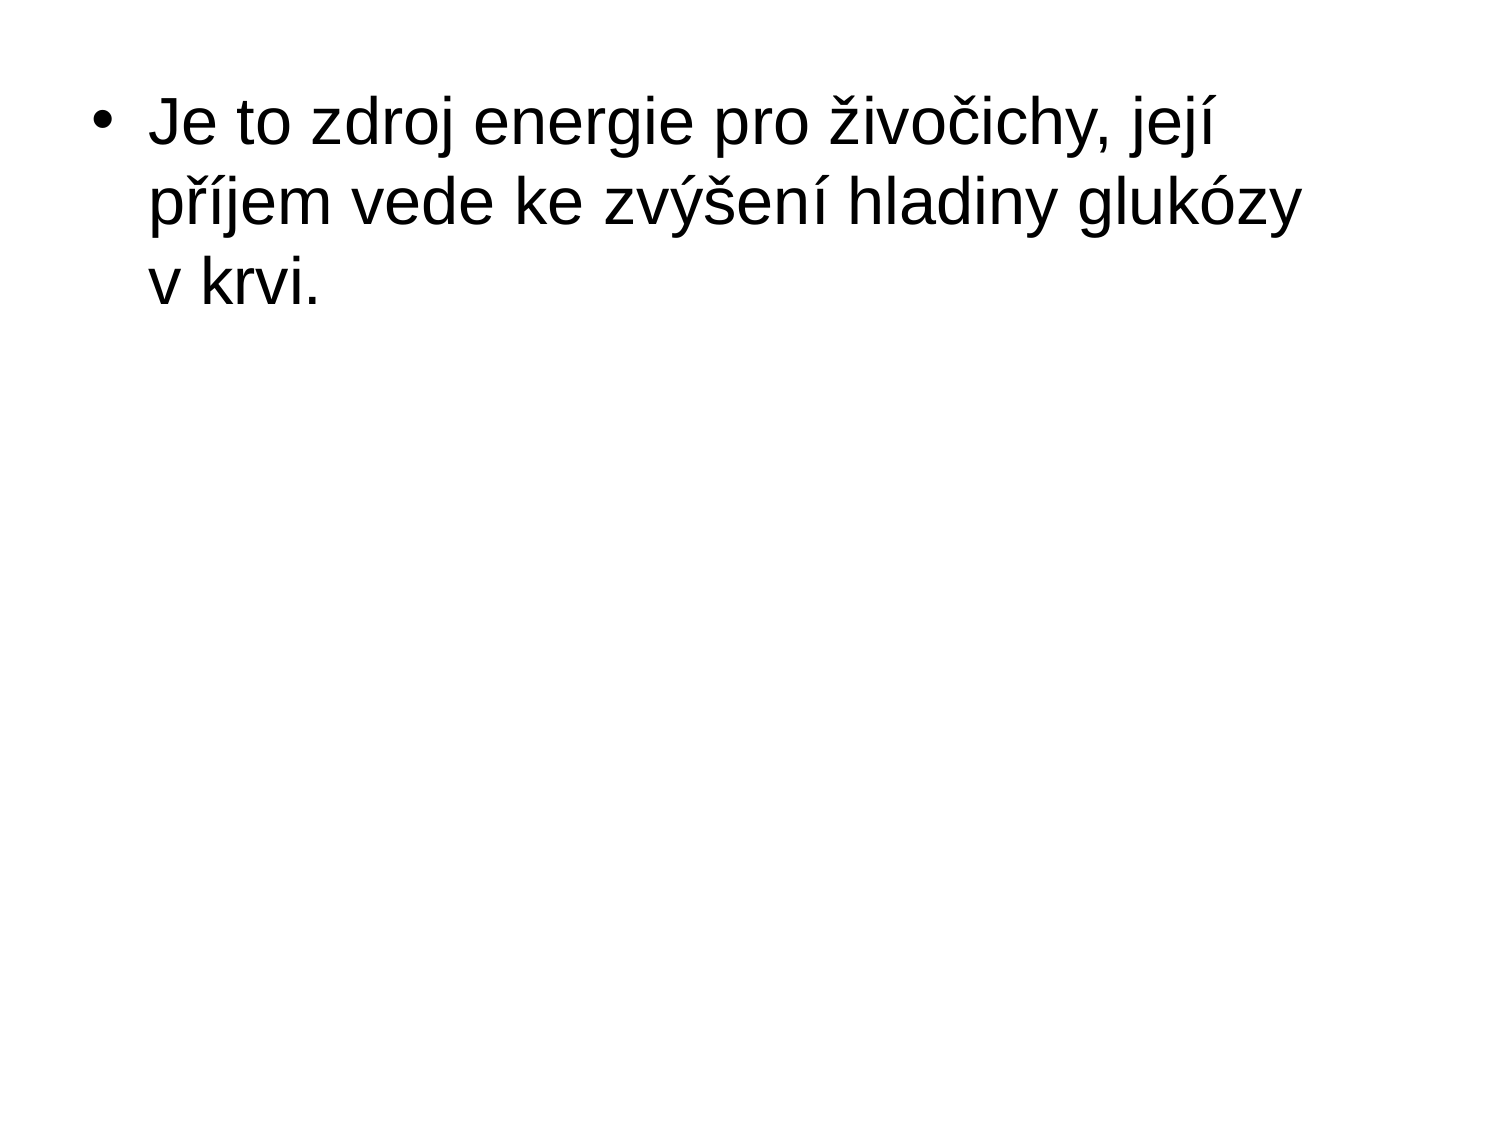

# Je to zdroj energie pro živočichy, její příjem vede ke zvýšení hladiny glukózy v krvi.